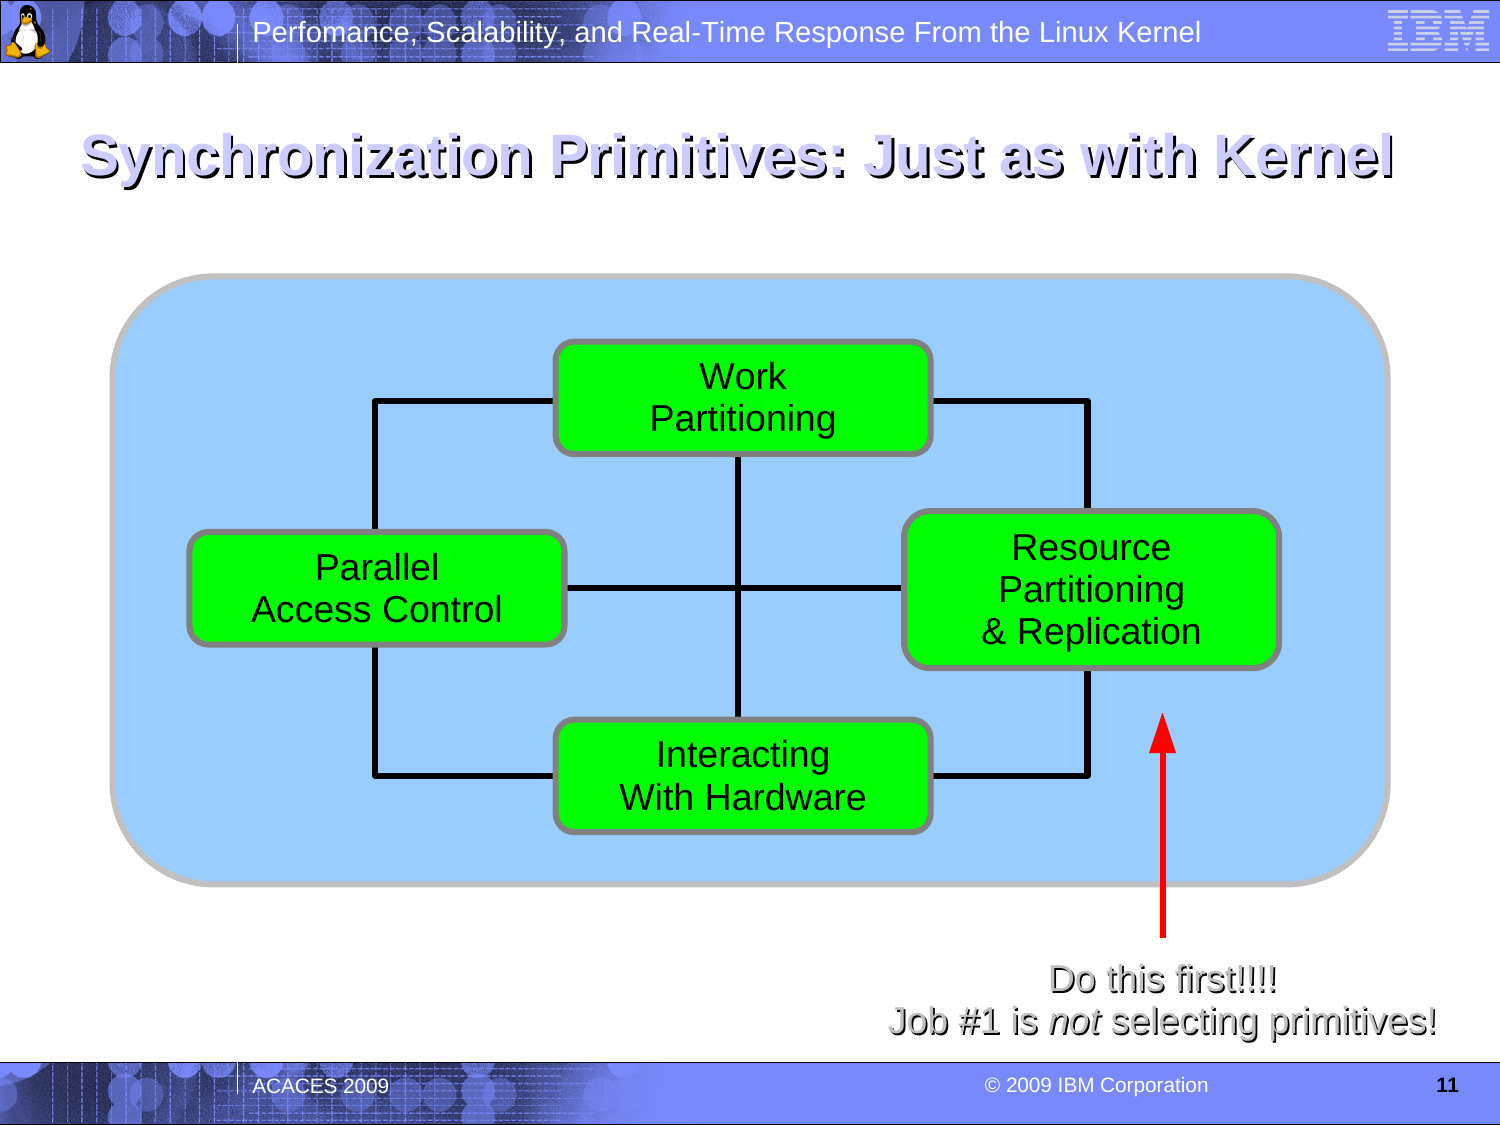

# Synchronization Primitives: Just as with Kernel
Work
Partitioning
Resource
Partitioning
& Replication
Parallel
Access Control
Interacting
With Hardware
Do this first!!!!
Job #1 is not selecting primitives!
11